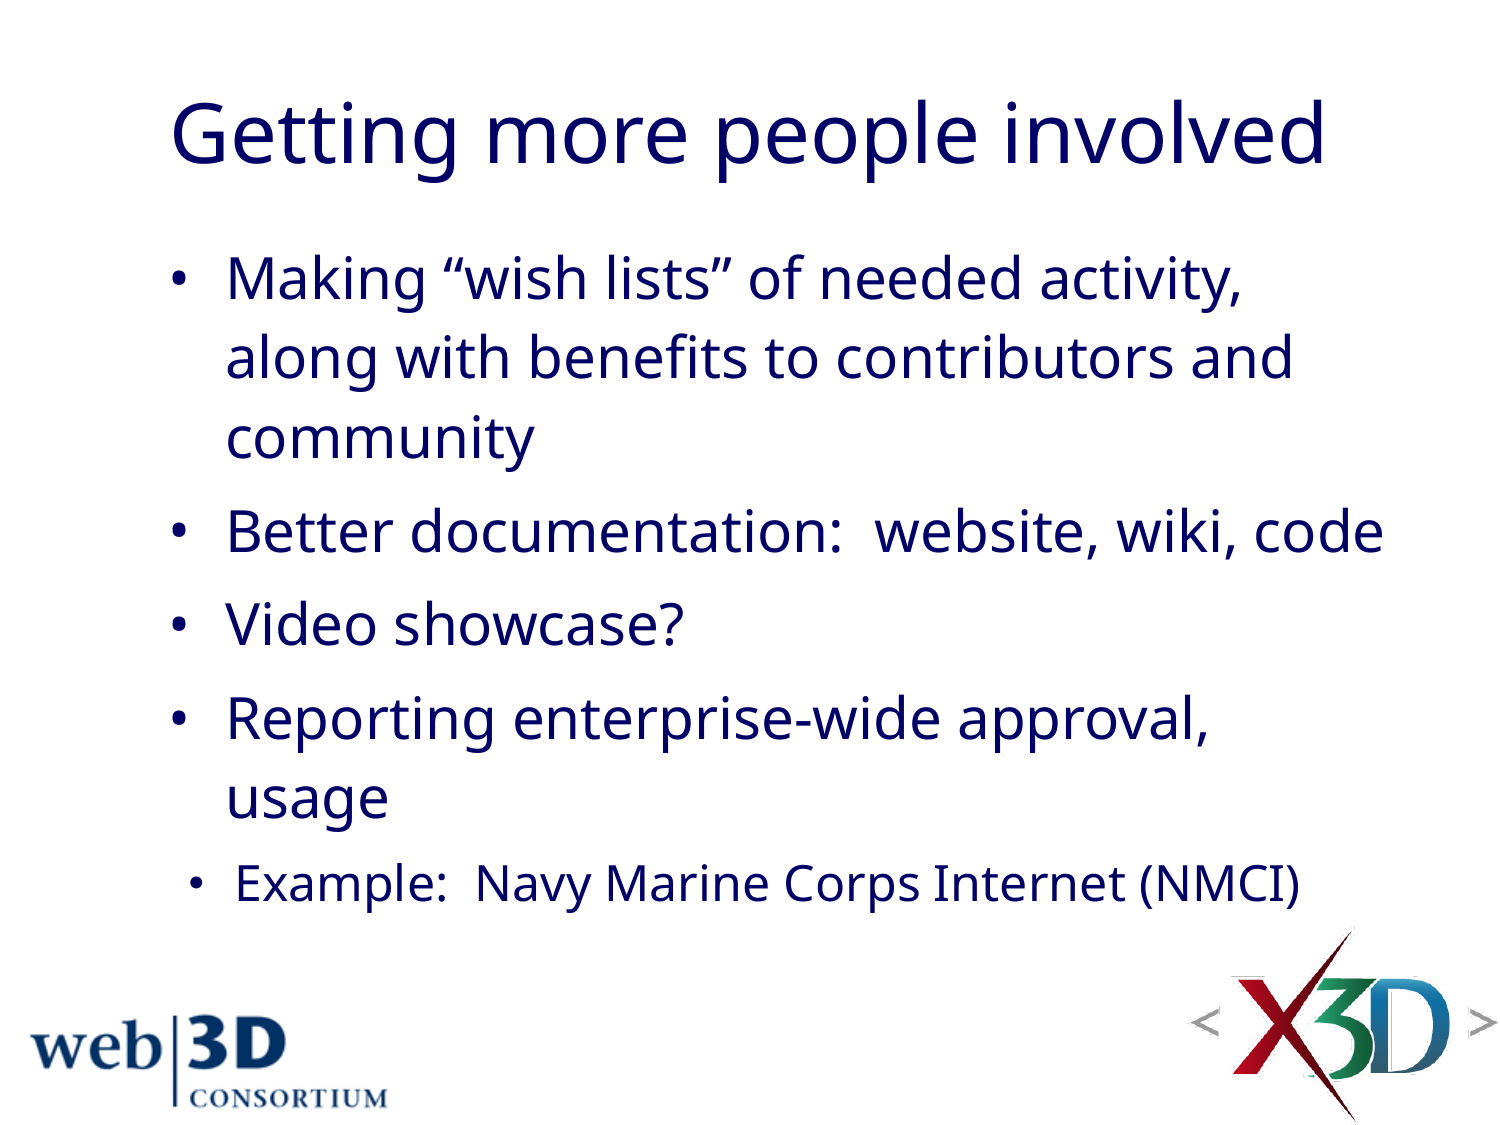

# Getting more people involved
Making “wish lists” of needed activity, along with benefits to contributors and community
Better documentation: website, wiki, code
Video showcase?
Reporting enterprise-wide approval, usage
Example: Navy Marine Corps Internet (NMCI)